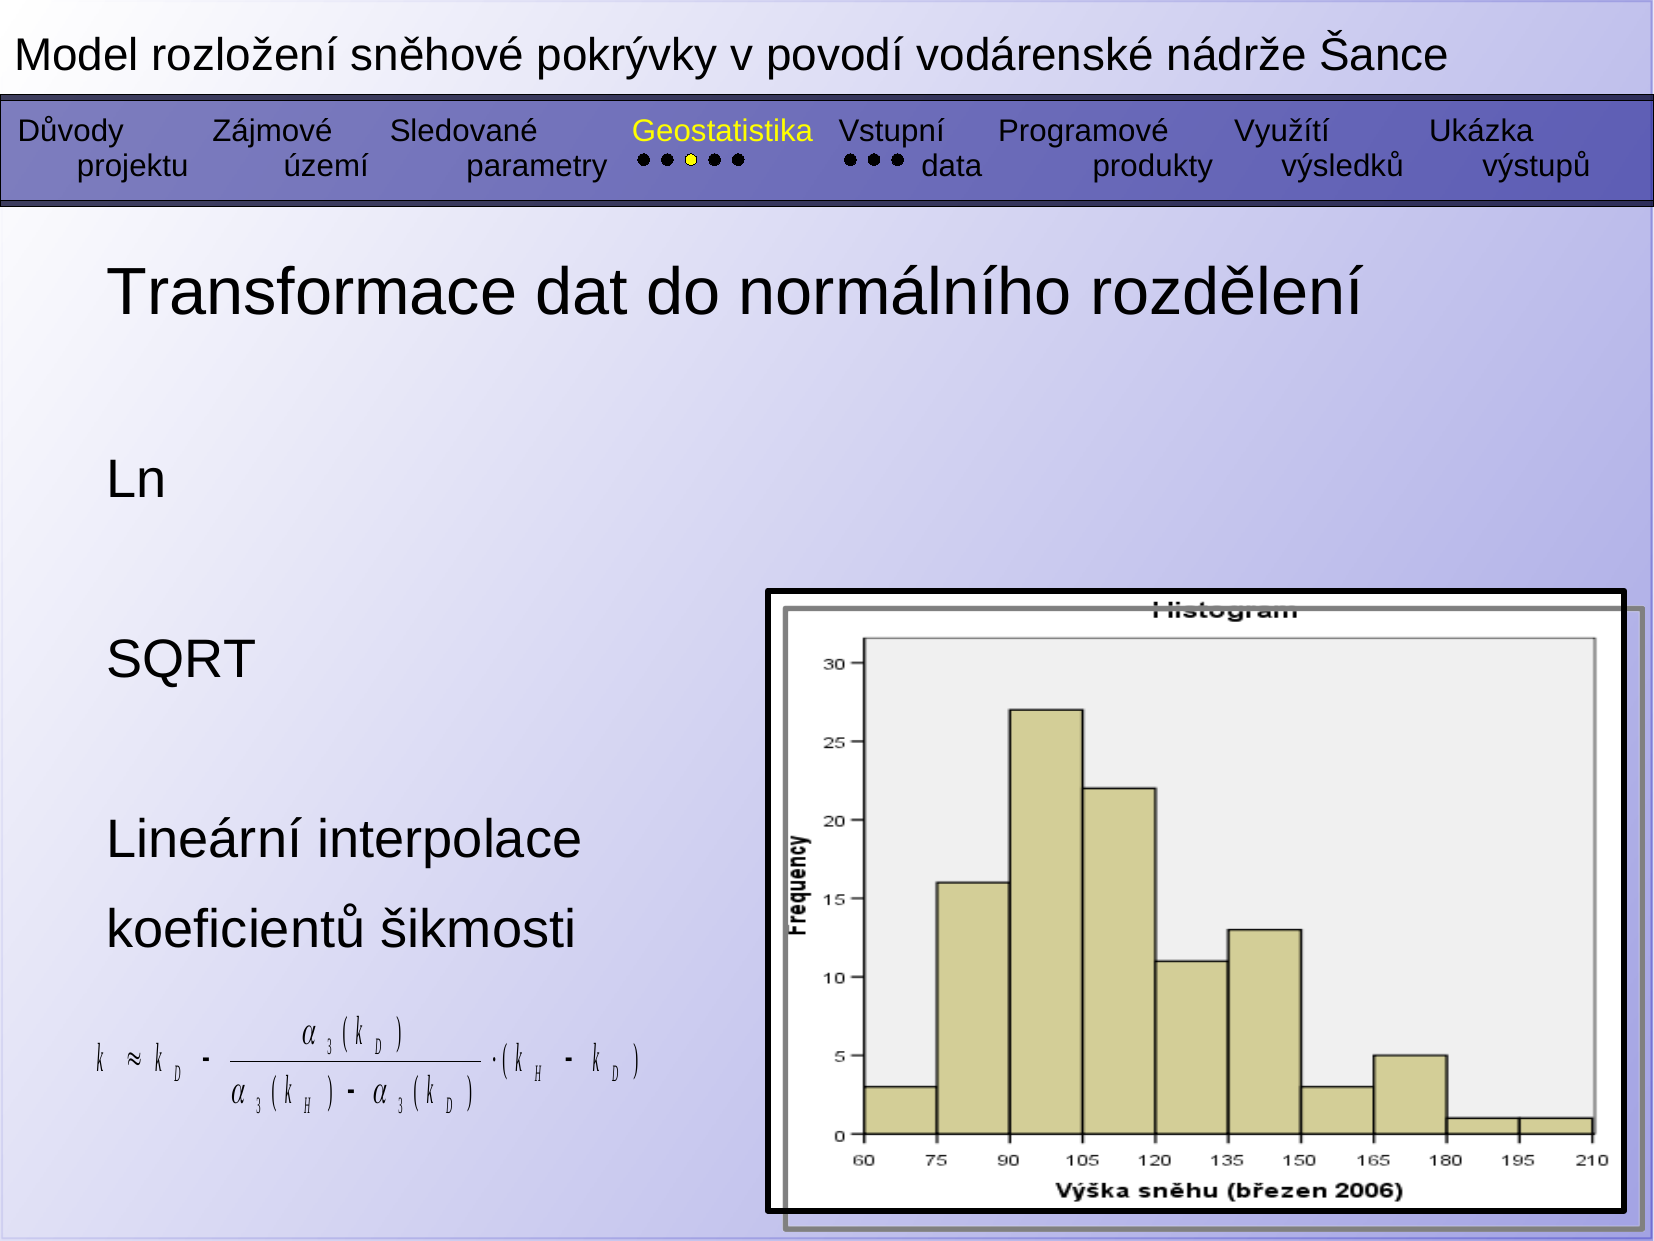

Model rozložení sněhové pokrývky v povodí vodárenské nádrže Šance
Důvody
Zájmové
Sledované
Geostatistika
Vstupní
Programové
Využítí
Ukázka výstupů
projektu
území
parametry
data
produkty
výsledků
# Transformace dat do normálního rozdělení
Ln
SQRT
Lineární interpolace
koeficientů šikmosti